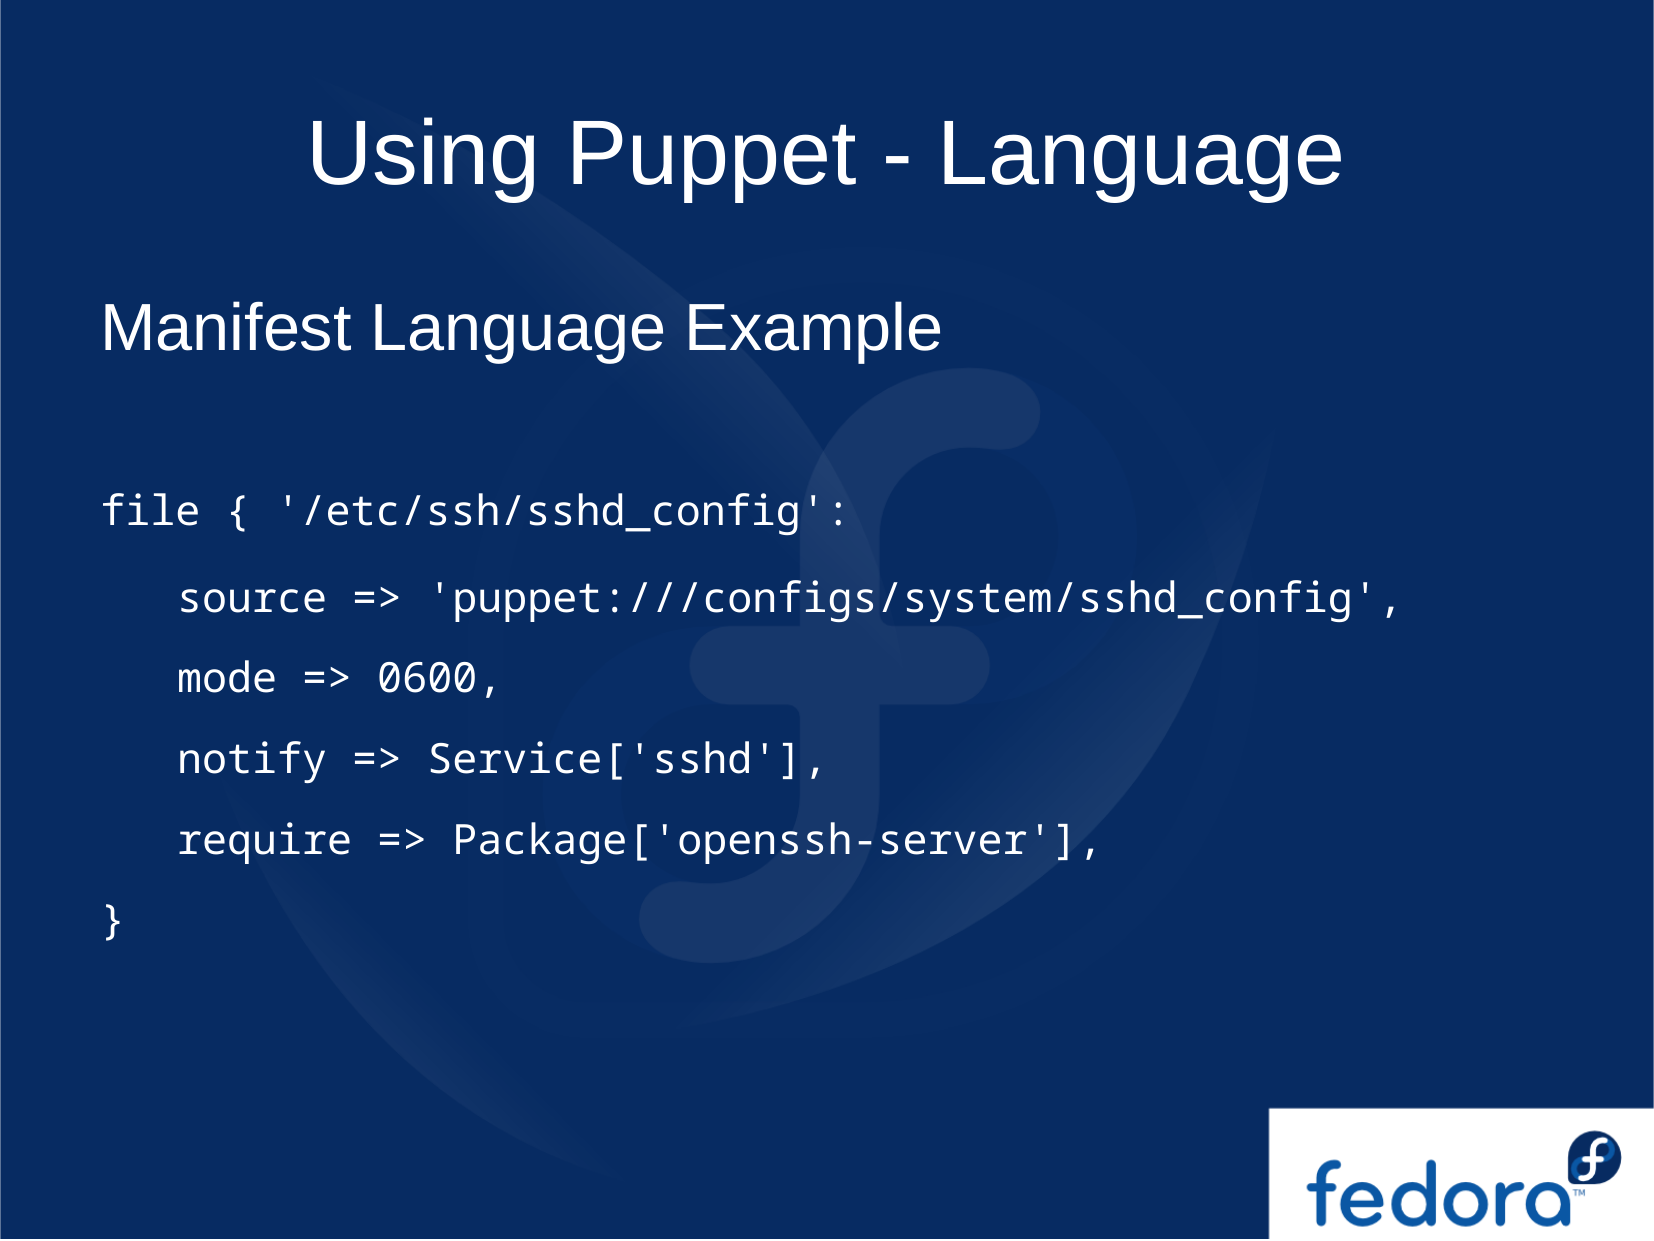

# Using Puppet - Language
Manifest Language Example
file { '/etc/ssh/sshd_config':
source => 'puppet:///configs/system/sshd_config',
mode => 0600,
notify => Service['sshd'],
require => Package['openssh-server'],
}